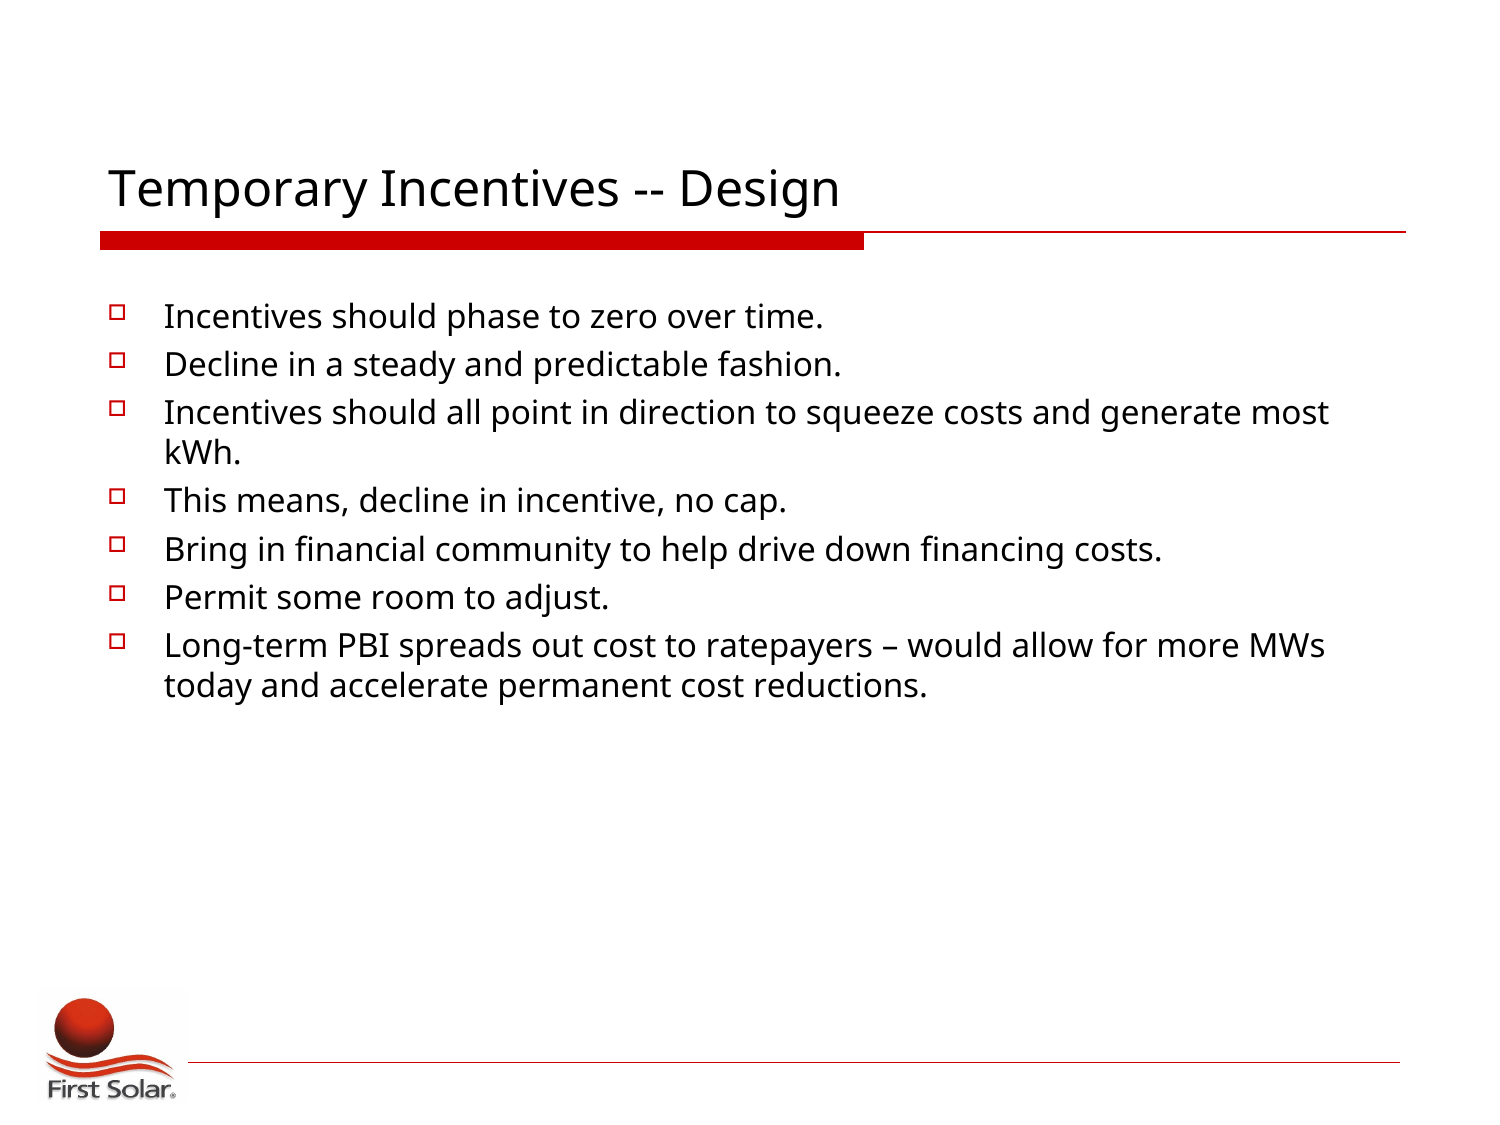

# Temporary Incentives -- Design
Incentives should phase to zero over time.
Decline in a steady and predictable fashion.
Incentives should all point in direction to squeeze costs and generate most kWh.
This means, decline in incentive, no cap.
Bring in financial community to help drive down financing costs.
Permit some room to adjust.
Long-term PBI spreads out cost to ratepayers – would allow for more MWs today and accelerate permanent cost reductions.